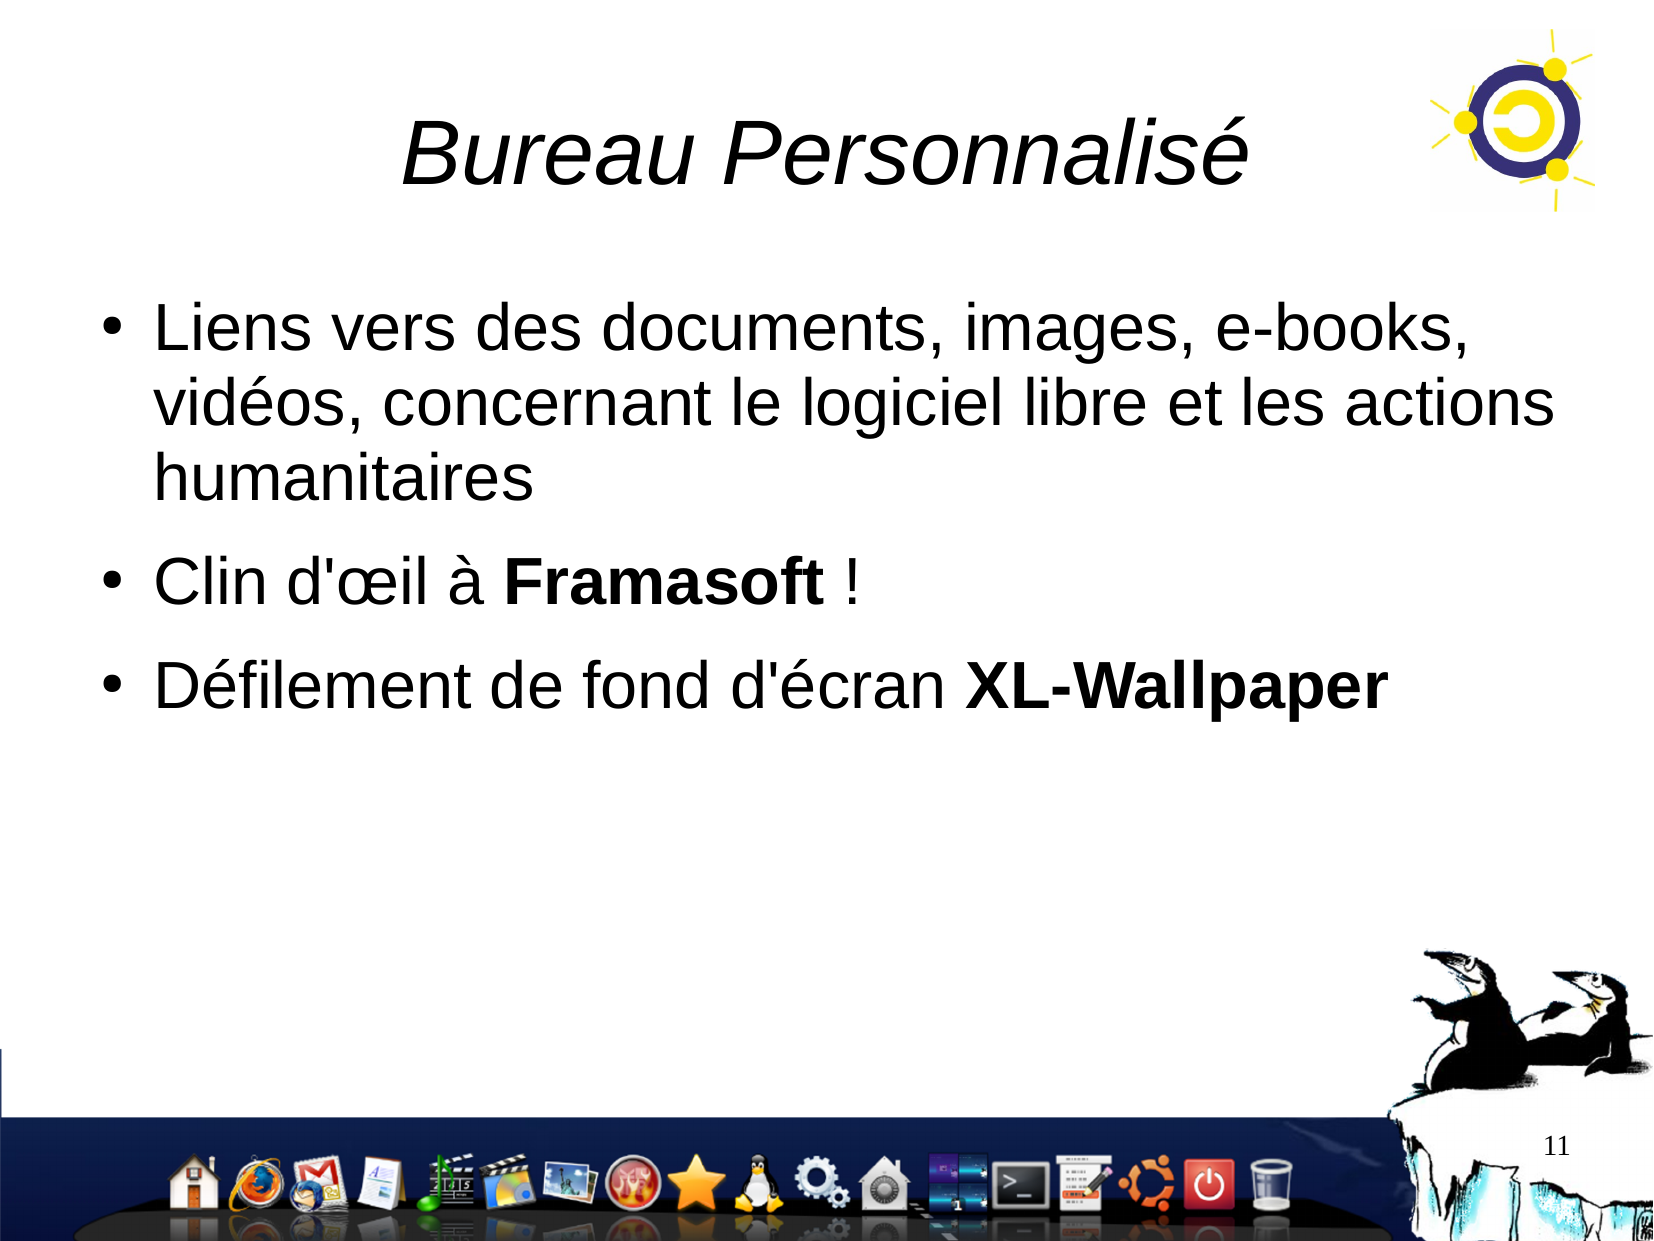

# Bureau Personnalisé
Liens vers des documents, images, e-books, vidéos, concernant le logiciel libre et les actions humanitaires
Clin d'œil à Framasoft !
Défilement de fond d'écran XL-Wallpaper
11